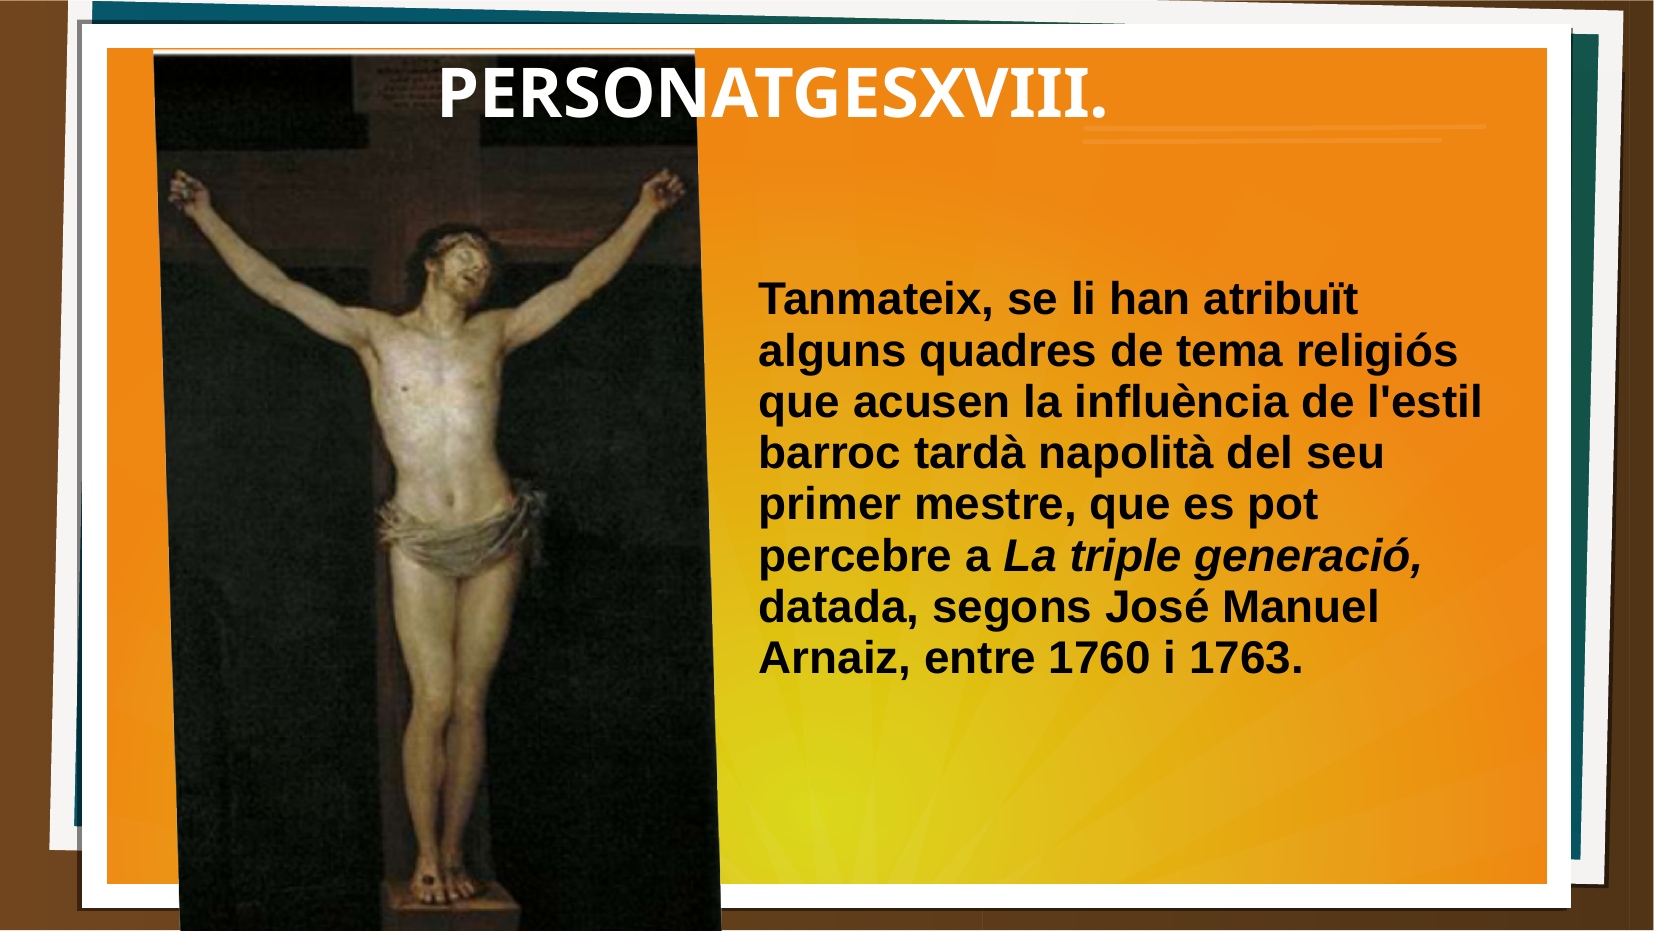

PERSONATGESXVIII.
Tanmateix, se li han atribuït alguns quadres de tema religiós que acusen la influència de l'estil barroc tardà napolità del seu primer mestre, que es pot percebre a La triple generació, datada, segons José Manuel Arnaiz, entre 1760 i 1763.